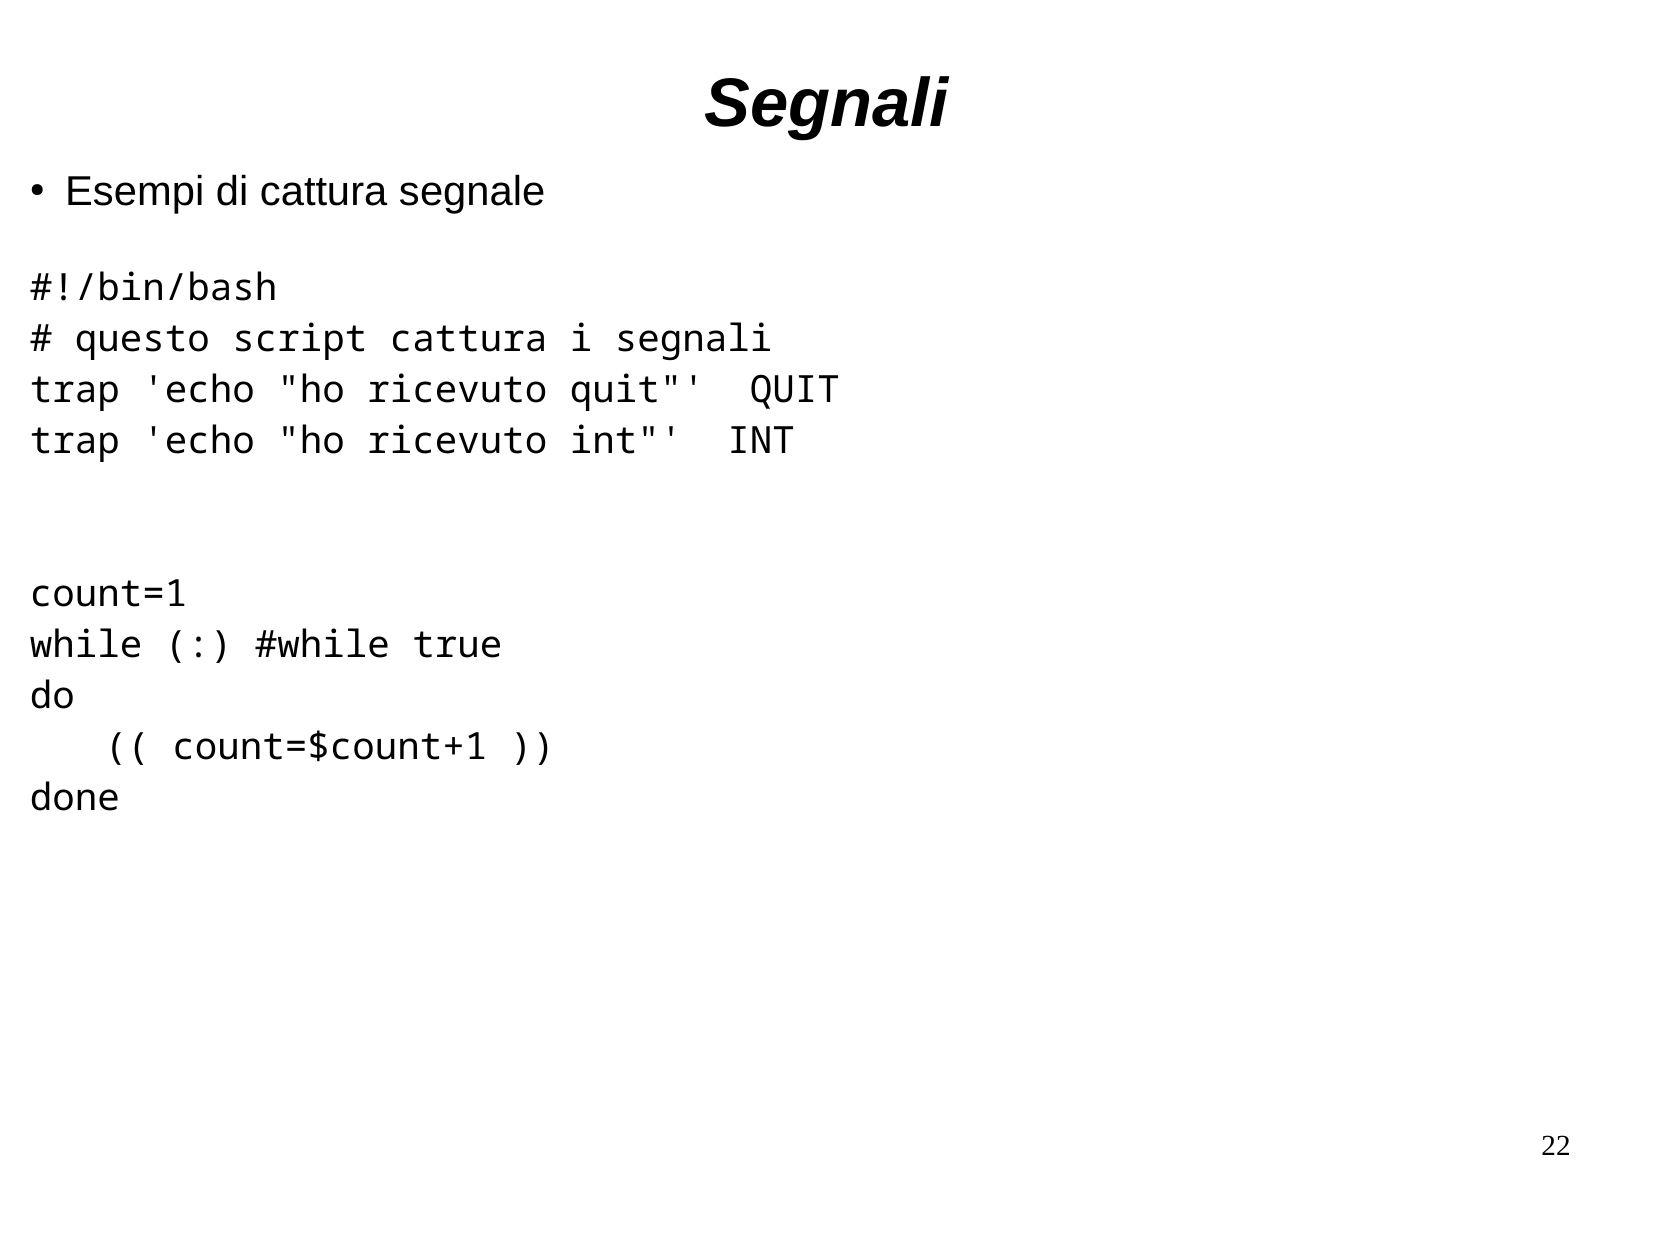

# Segnali
Esempi di cattura segnale
#!/bin/bash
# questo script cattura i segnali
trap 'echo "ho ricevuto quit"' QUIT
trap 'echo "ho ricevuto int"' INT
count=1
while (:)	#while true
do
	(( count=$count+1 ))
done
22